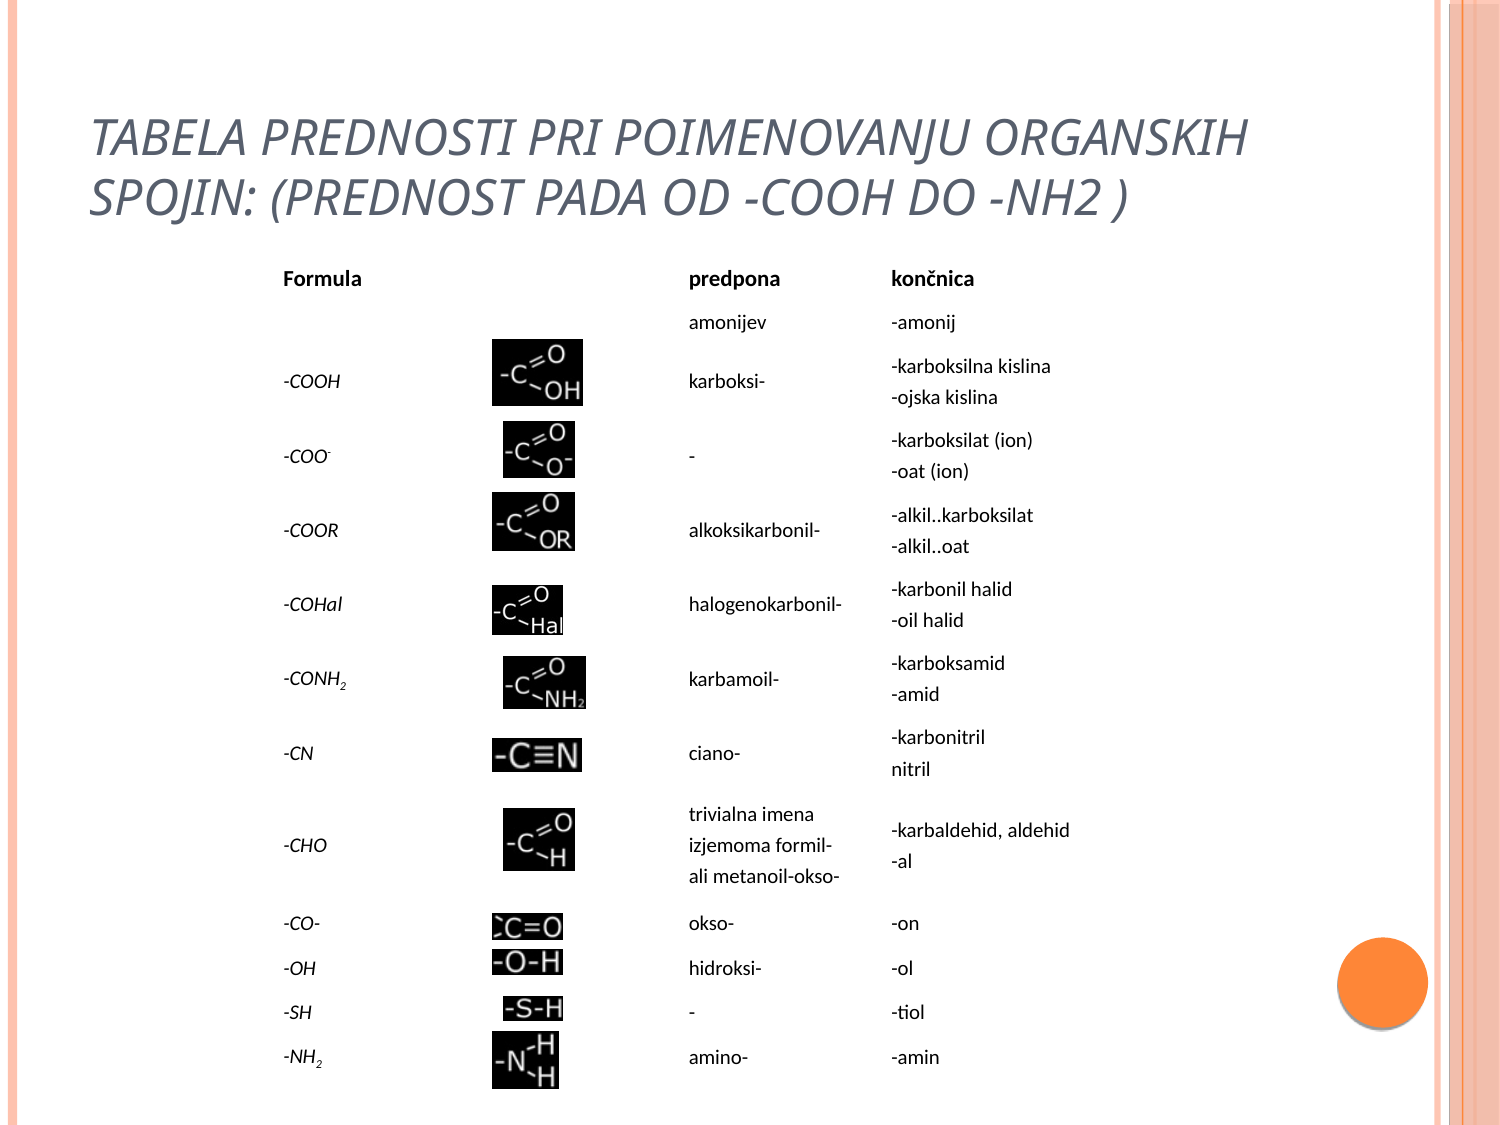

# Tabela prednosti pri poimenovanju organskih spojin: (Prednost pada od -COOH do -NH2 )
| Formula | | predpona | končnica |
| --- | --- | --- | --- |
| | | amonijev | -amonij |
| -COOH | | karboksi- | -karboksilna kislina -ojska kislina |
| -COO- | | - | -karboksilat (ion) -oat (ion) |
| -COOR | | alkoksikarbonil- | -alkil..karboksilat -alkil..oat |
| -COHal | | halogenokarbonil- | -karbonil halid -oil halid |
| -CONH2 | | karbamoil- | -karboksamid -amid |
| -CN | | ciano- | -karbonitril nitril |
| -CHO | | trivialna imena izjemoma formil- ali metanoil-okso- | -karbaldehid, aldehid -al |
| -CO- | | okso- | -on |
| -OH | | hidroksi- | -ol |
| -SH | | - | -tiol |
| -NH2 | | amino- | -amin |